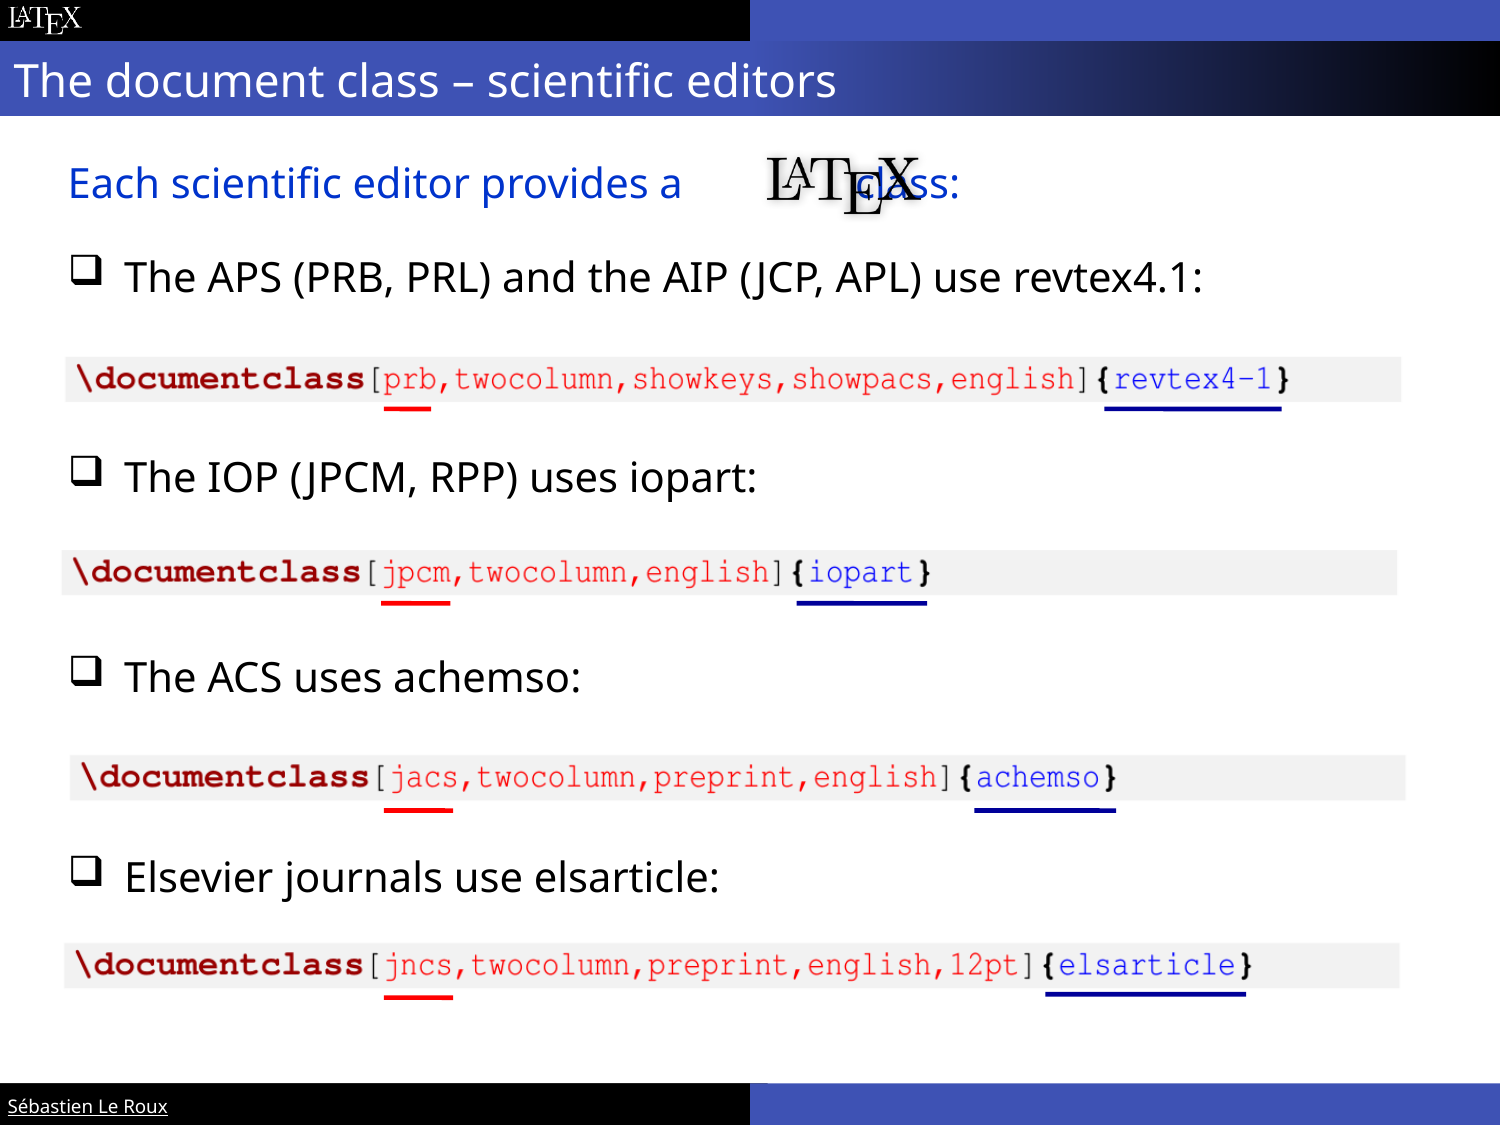

# The document class – scientific editors
Each scientific editor provides a class:
The APS (PRB, PRL) and the AIP (JCP, APL) use revtex4.1:
The IOP (JPCM, RPP) uses iopart:
The ACS uses achemso:
Elsevier journals use elsarticle: